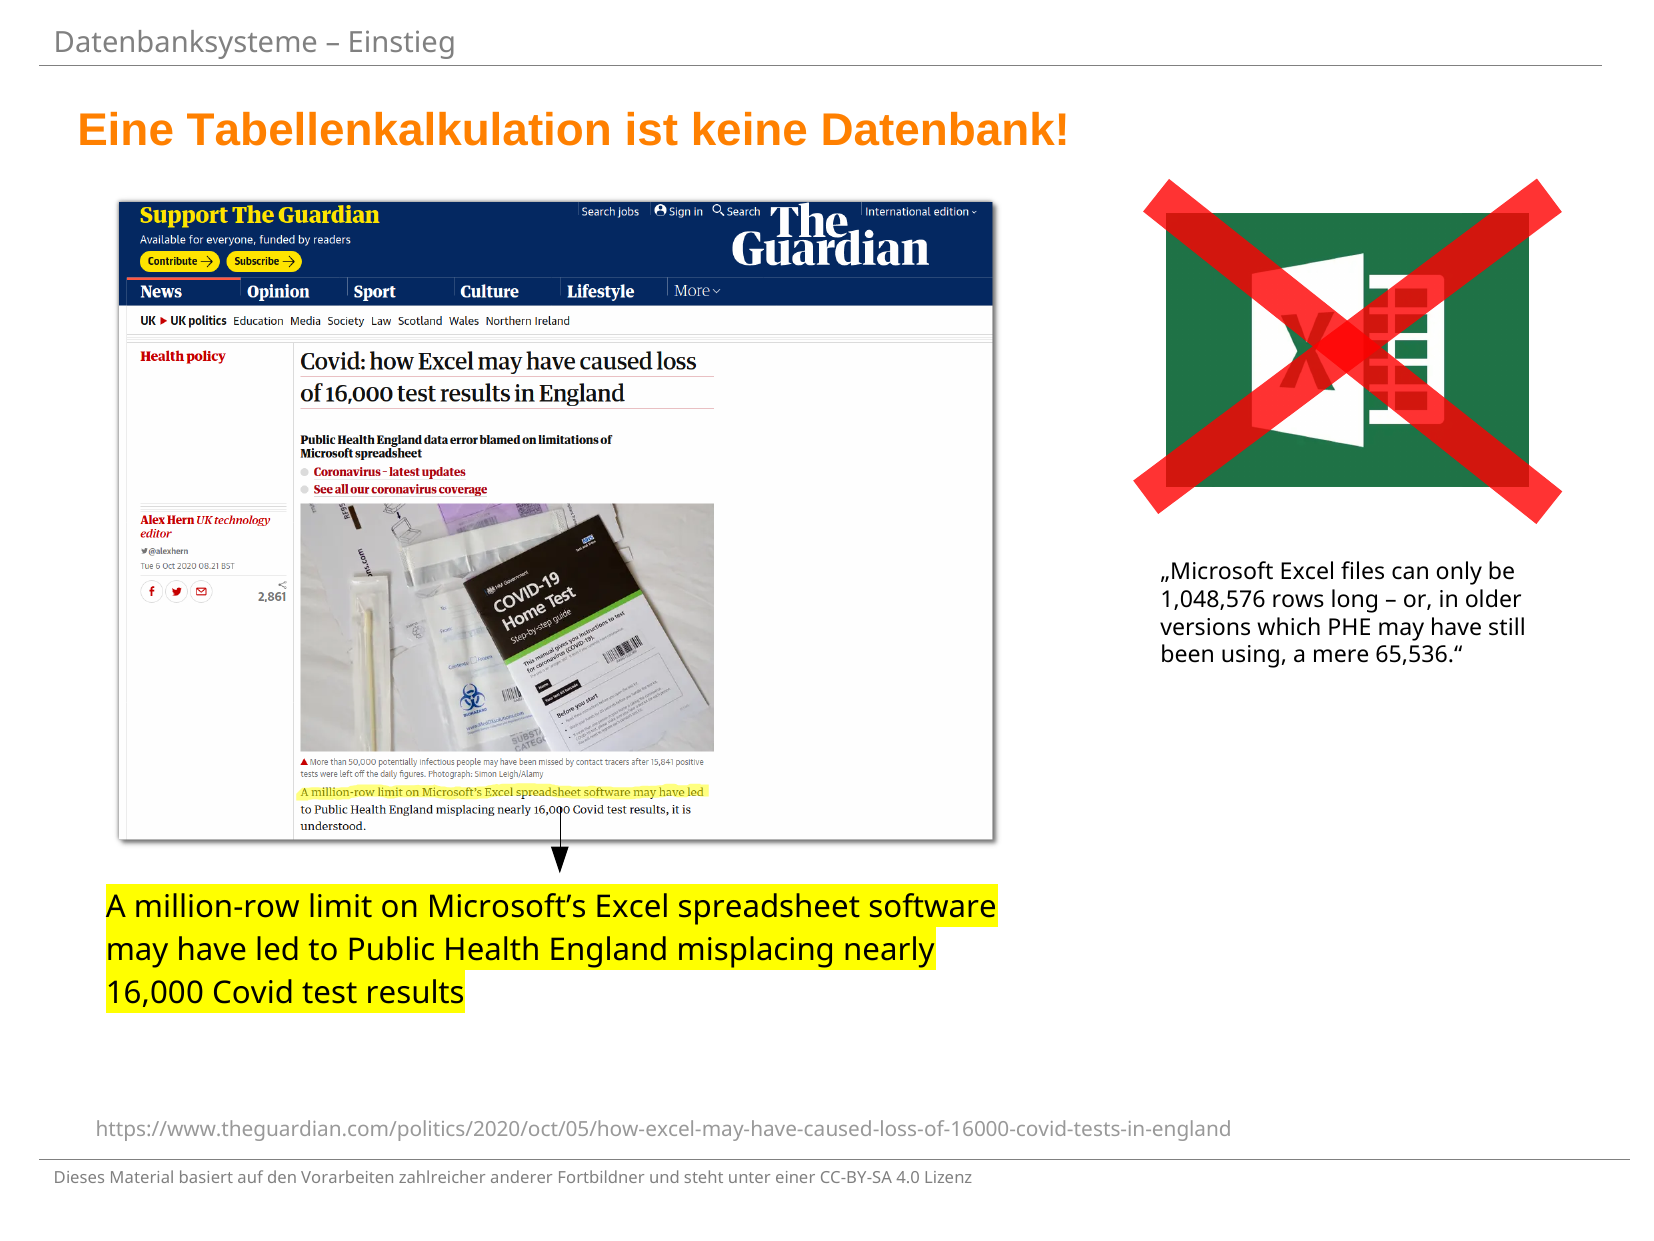

Datenbanksysteme – Einstieg
Eine Tabellenkalkulation ist keine Datenbank!
„Microsoft Excel files can only be 1,048,576 rows long – or, in older versions which PHE may have still been using, a mere 65,536.“
A million-row limit on Microsoft’s Excel spreadsheet software may have led to Public Health England misplacing nearly 16,000 Covid test results
https://www.theguardian.com/politics/2020/oct/05/how-excel-may-have-caused-loss-of-16000-covid-tests-in-england
Dieses Material basiert auf den Vorarbeiten zahlreicher anderer Fortbildner und steht unter einer CC-BY-SA 4.0 Lizenz
Dieses Material basiert auf den Vorarbeiten zahlreicher anderer Fortbildner und steht unter einer CC-BY-SA 4.0 Lizenz